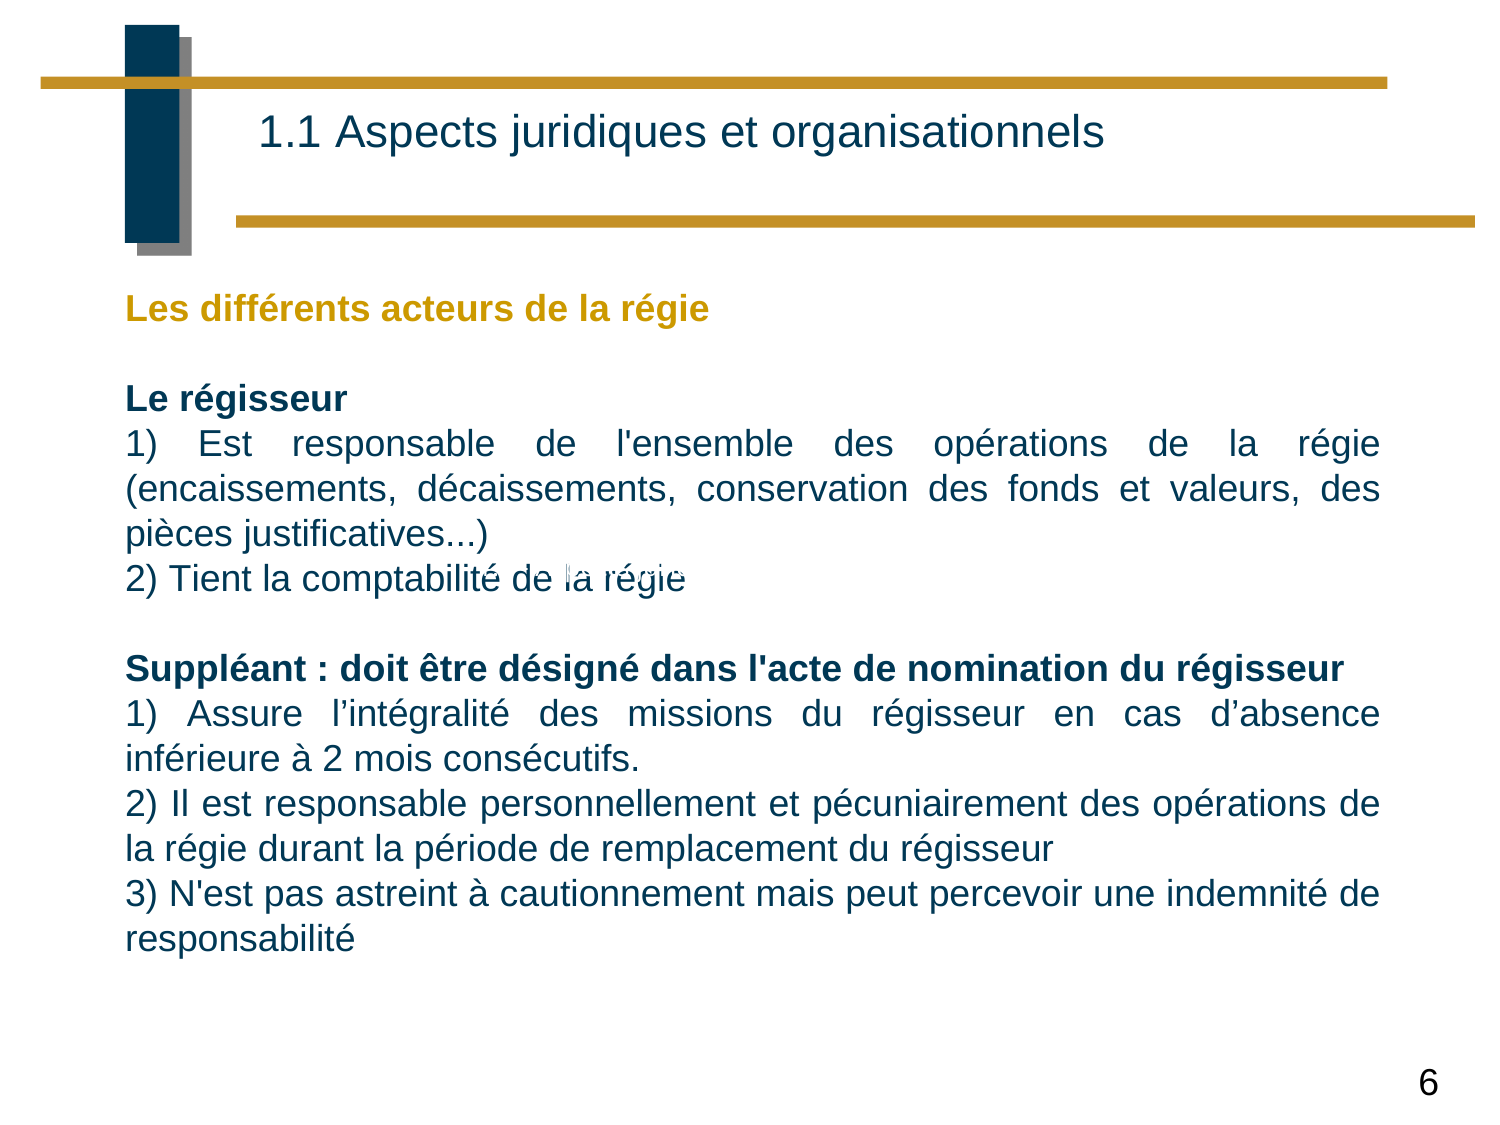

# 1.1 Aspects juridiques et organisationnels
Les différents acteurs de la régie
Le régisseur
1) Est responsable de l'ensemble des opérations de la régie (encaissements, décaissements, conservation des fonds et valeurs, des pièces justificatives...)
2) Tient la comptabilité de la régie
Suppléant : doit être désigné dans l'acte de nomination du régisseur
1) Assure l’intégralité des missions du régisseur en cas d’absence inférieure à 2 mois consécutifs.
2) Il est responsable personnellement et pécuniairement des opérations de la régie durant la période de remplacement du régisseur
3) N'est pas astreint à cautionnement mais peut percevoir une indemnité de responsabilité
1.1 - Aspects juridiques et organisationnels
 6